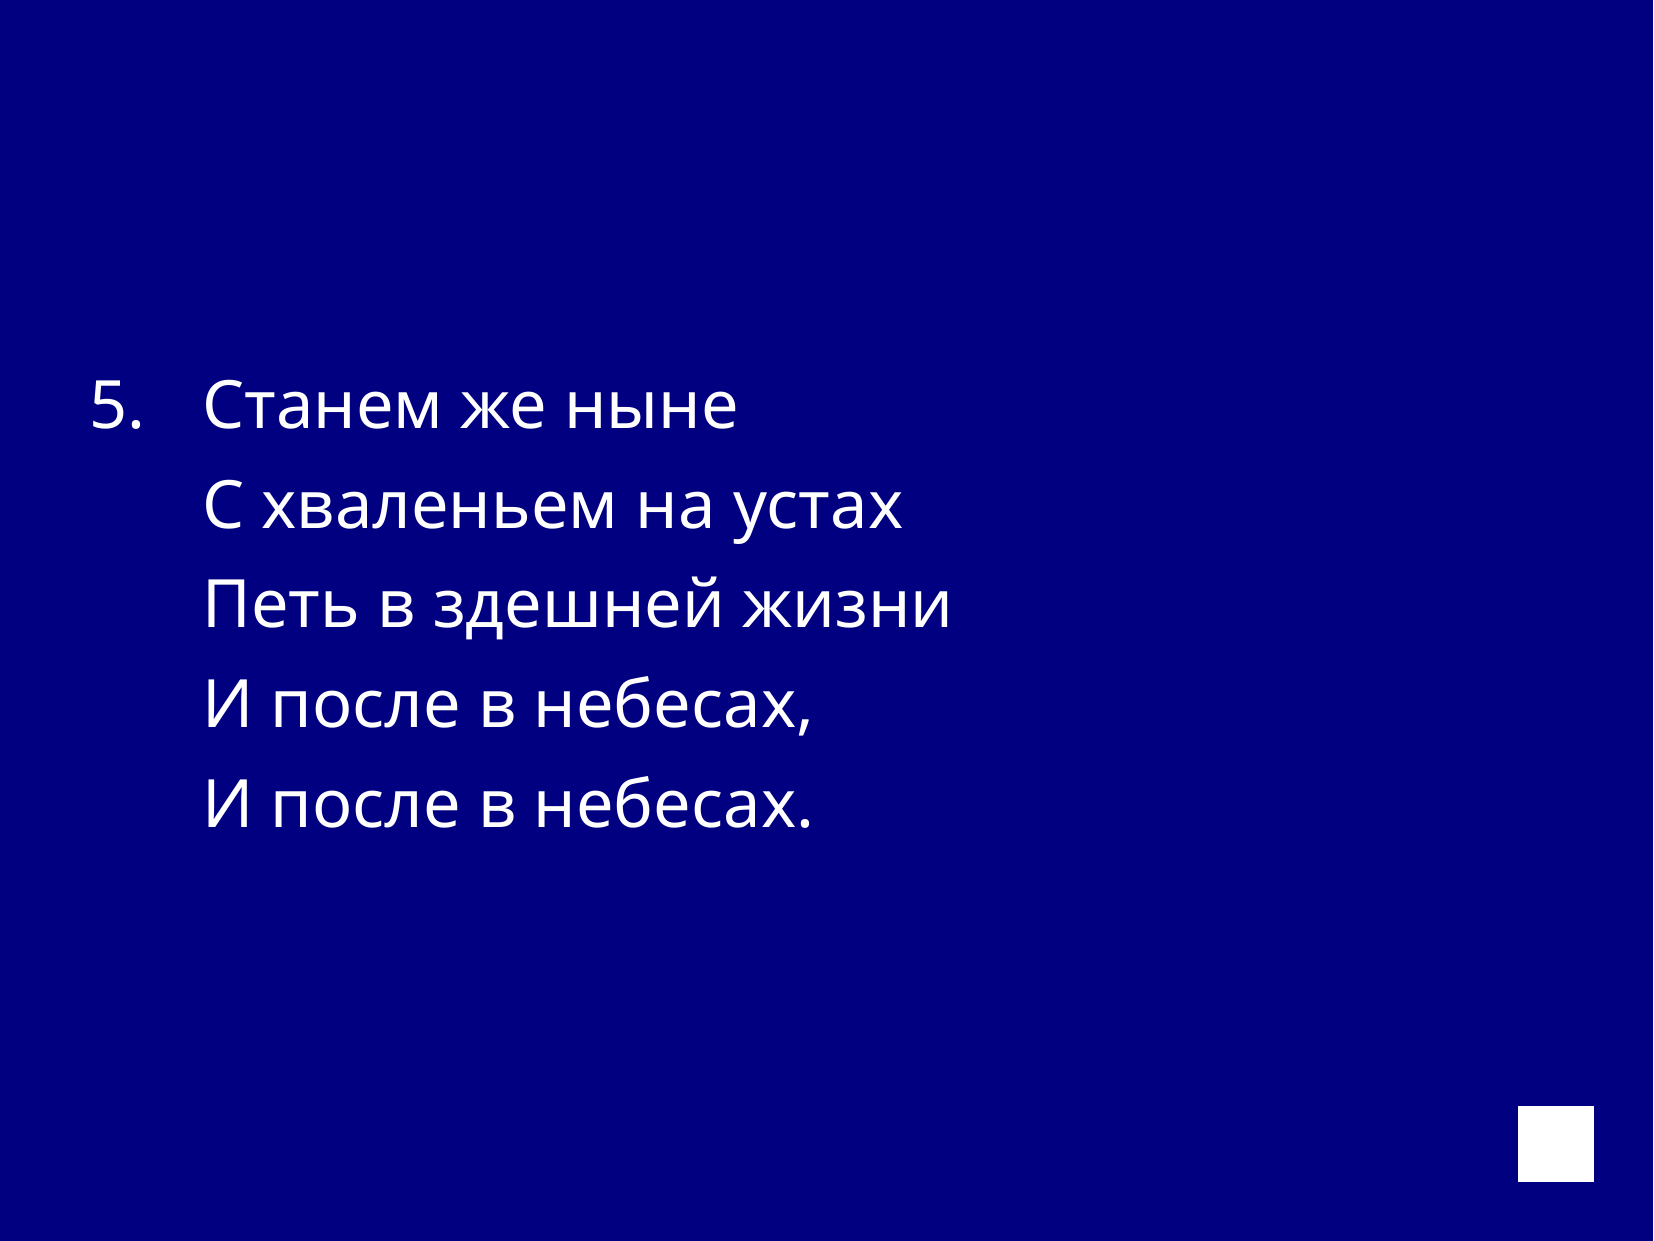

5.	Станем же ныне
	С хваленьем на устах
	Петь в здешней жизни
	И после в небесах,
	И после в небесах.